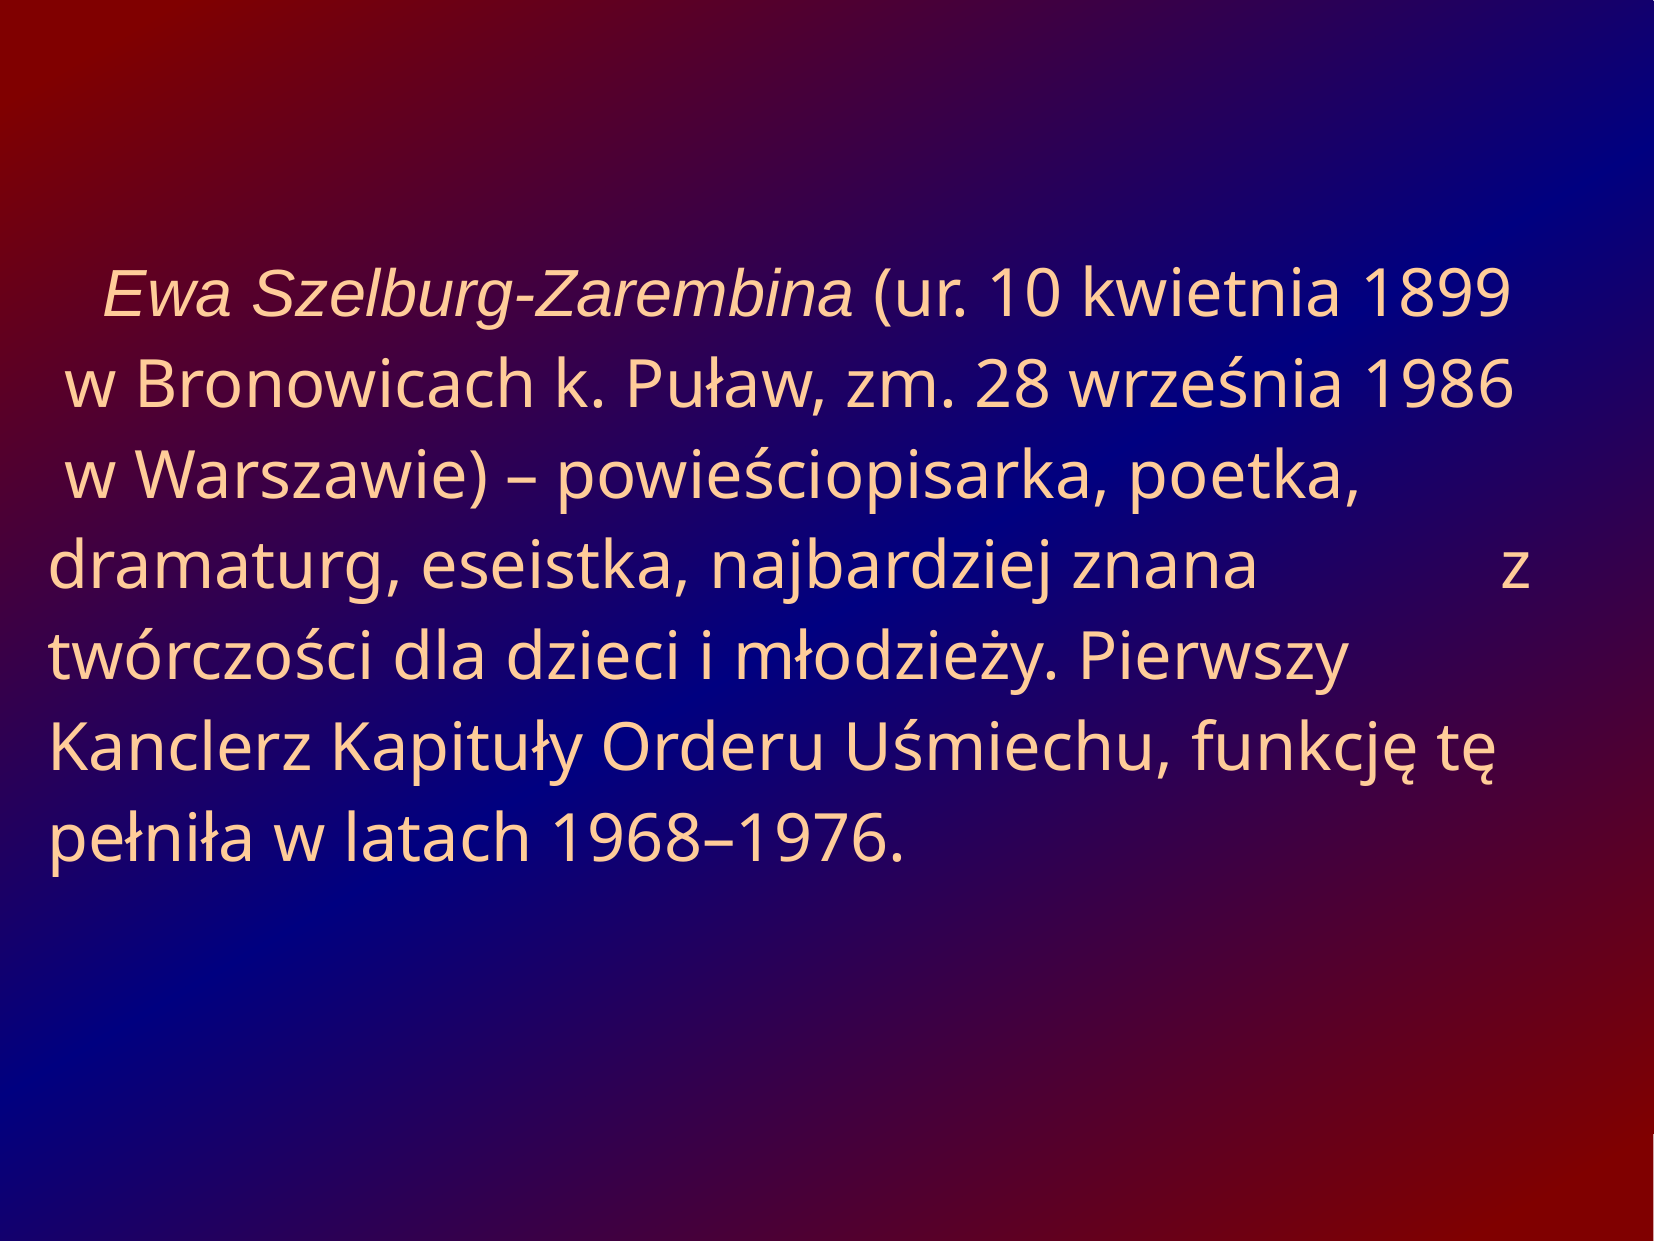

# Ewa Szelburg-Zarembina (ur. 10 kwietnia 1899 w Bronowicach k. Puław, zm. 28 września 1986 w Warszawie) – powieściopisarka, poetka, dramaturg, eseistka, najbardziej znana z twórczości dla dzieci i młodzieży. Pierwszy Kanclerz Kapituły Orderu Uśmiechu, funkcję tę pełniła w latach 1968–1976.